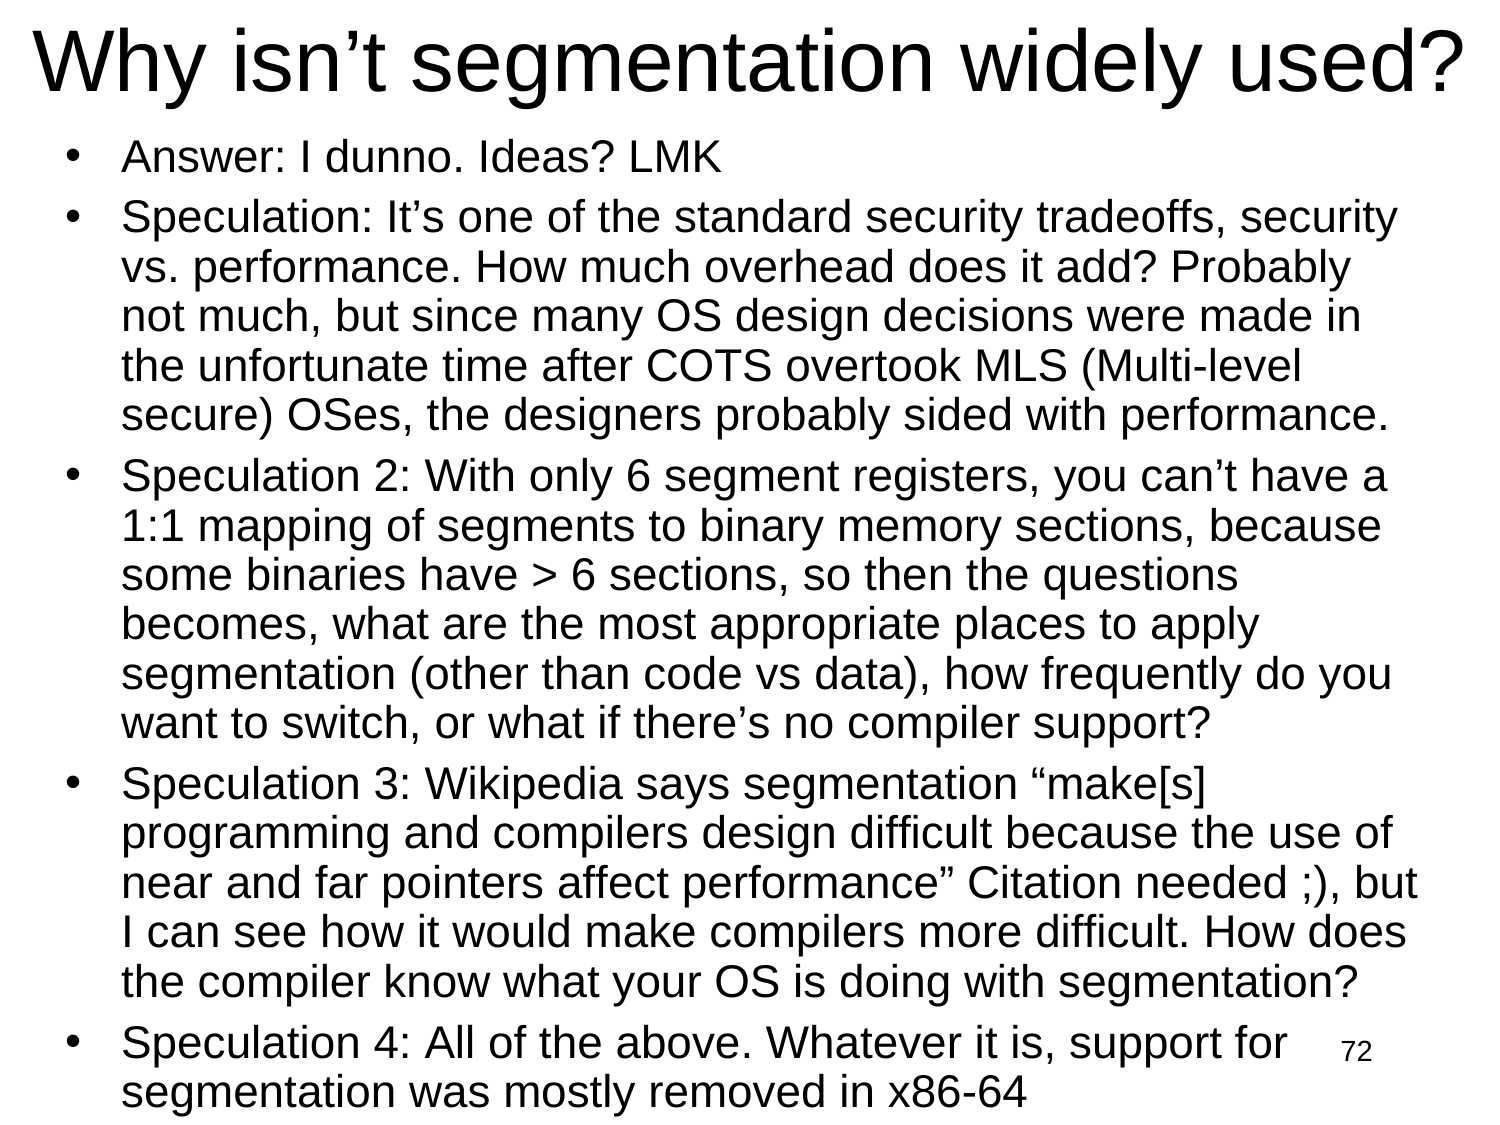

# Why isn’t segmentation widely used?
Answer: I dunno. Ideas? LMK
Speculation: It’s one of the standard security tradeoffs, security vs. performance. How much overhead does it add? Probably not much, but since many OS design decisions were made in the unfortunate time after COTS overtook MLS (Multi-level secure) OSes, the designers probably sided with performance.
Speculation 2: With only 6 segment registers, you can’t have a 1:1 mapping of segments to binary memory sections, because some binaries have > 6 sections, so then the questions becomes, what are the most appropriate places to apply segmentation (other than code vs data), how frequently do you want to switch, or what if there’s no compiler support?
Speculation 3: Wikipedia says segmentation “make[s] programming and compilers design difficult because the use of near and far pointers affect performance” Citation needed ;), but I can see how it would make compilers more difficult. How does the compiler know what your OS is doing with segmentation?
Speculation 4: All of the above. Whatever it is, support for segmentation was mostly removed in x86-64